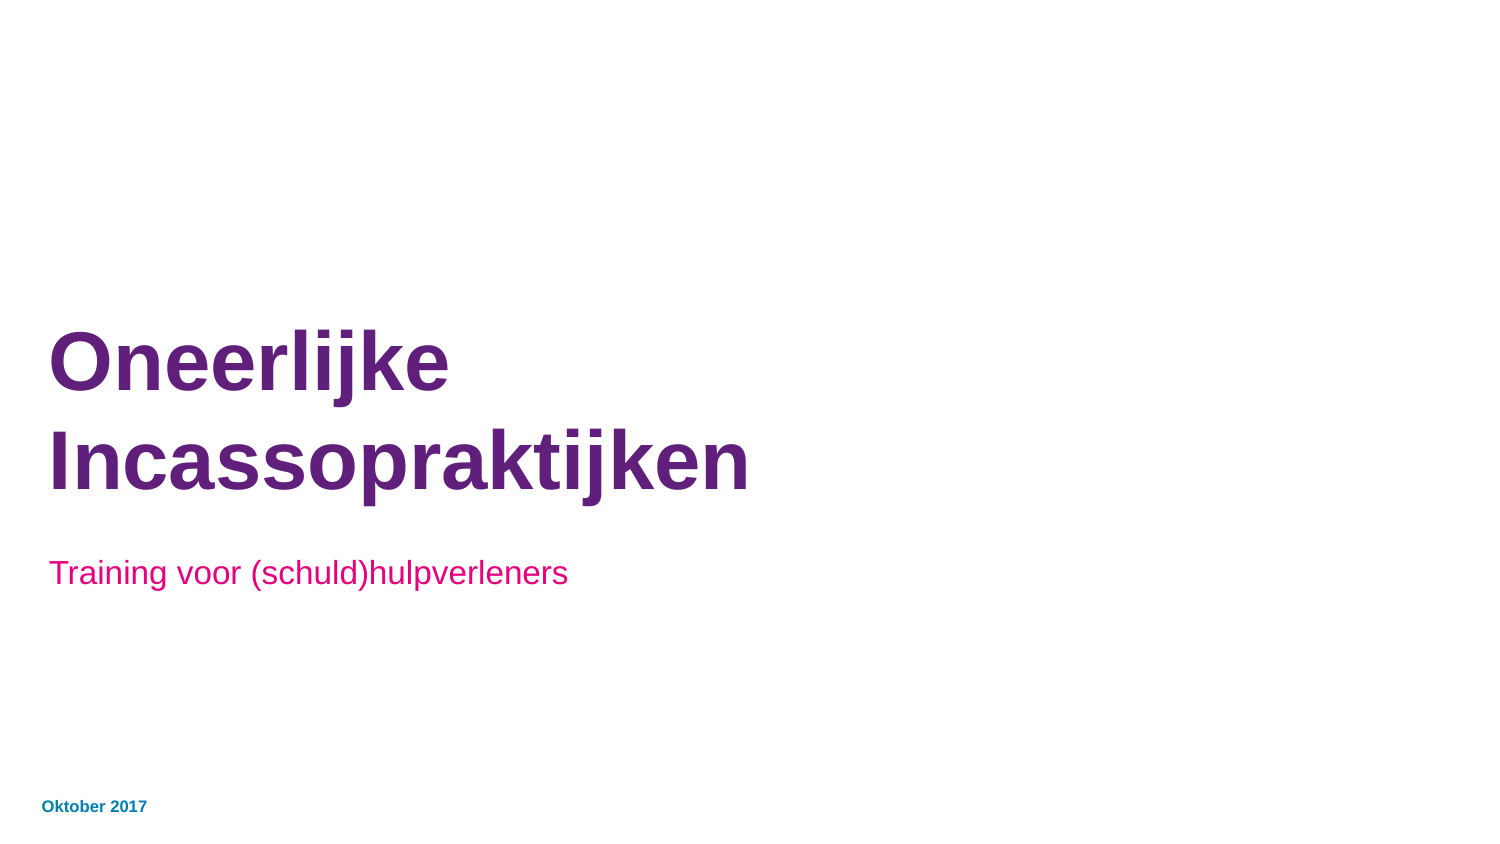

Oneerlijke Incassopraktijken
Training voor (schuld)hulpverleners
Oktober 2017